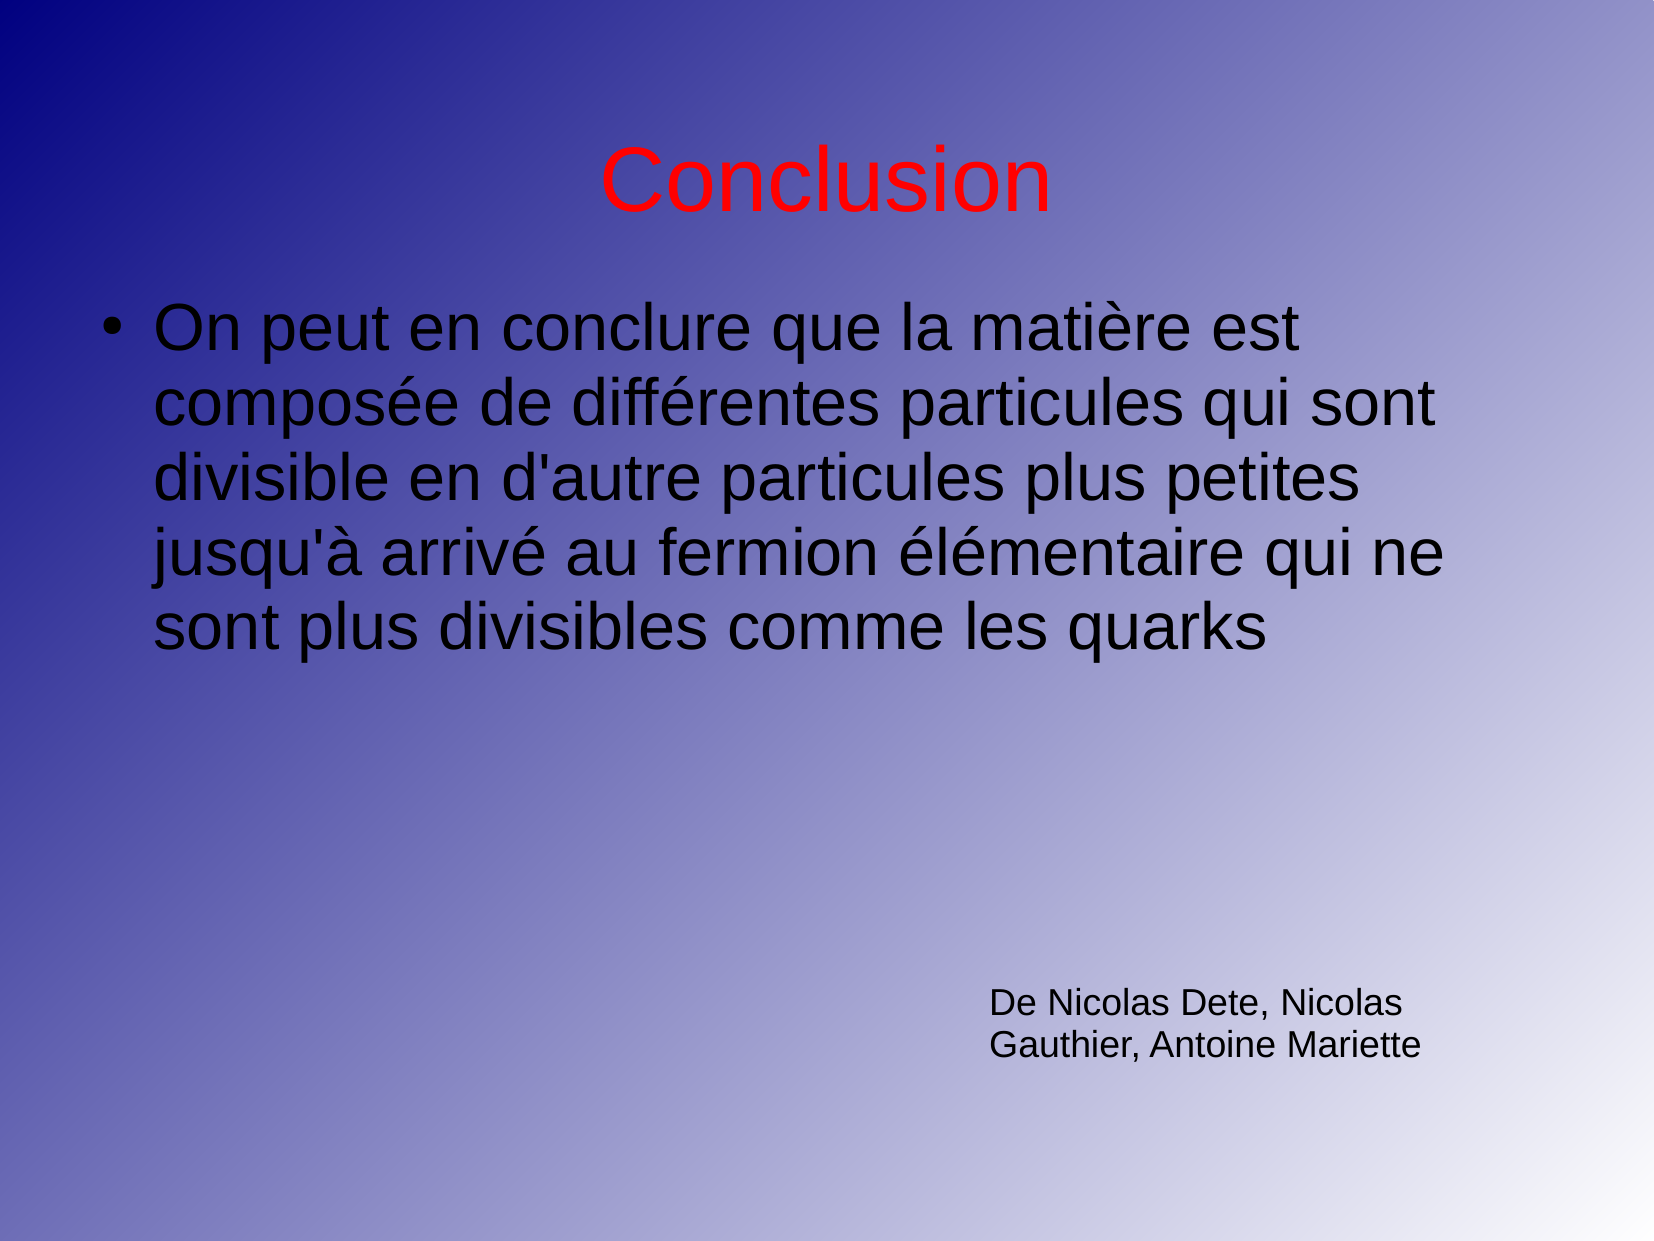

# Conclusion
On peut en conclure que la matière est composée de différentes particules qui sont divisible en d'autre particules plus petites jusqu'à arrivé au fermion élémentaire qui ne sont plus divisibles comme les quarks
De Nicolas Dete, Nicolas Gauthier, Antoine Mariette